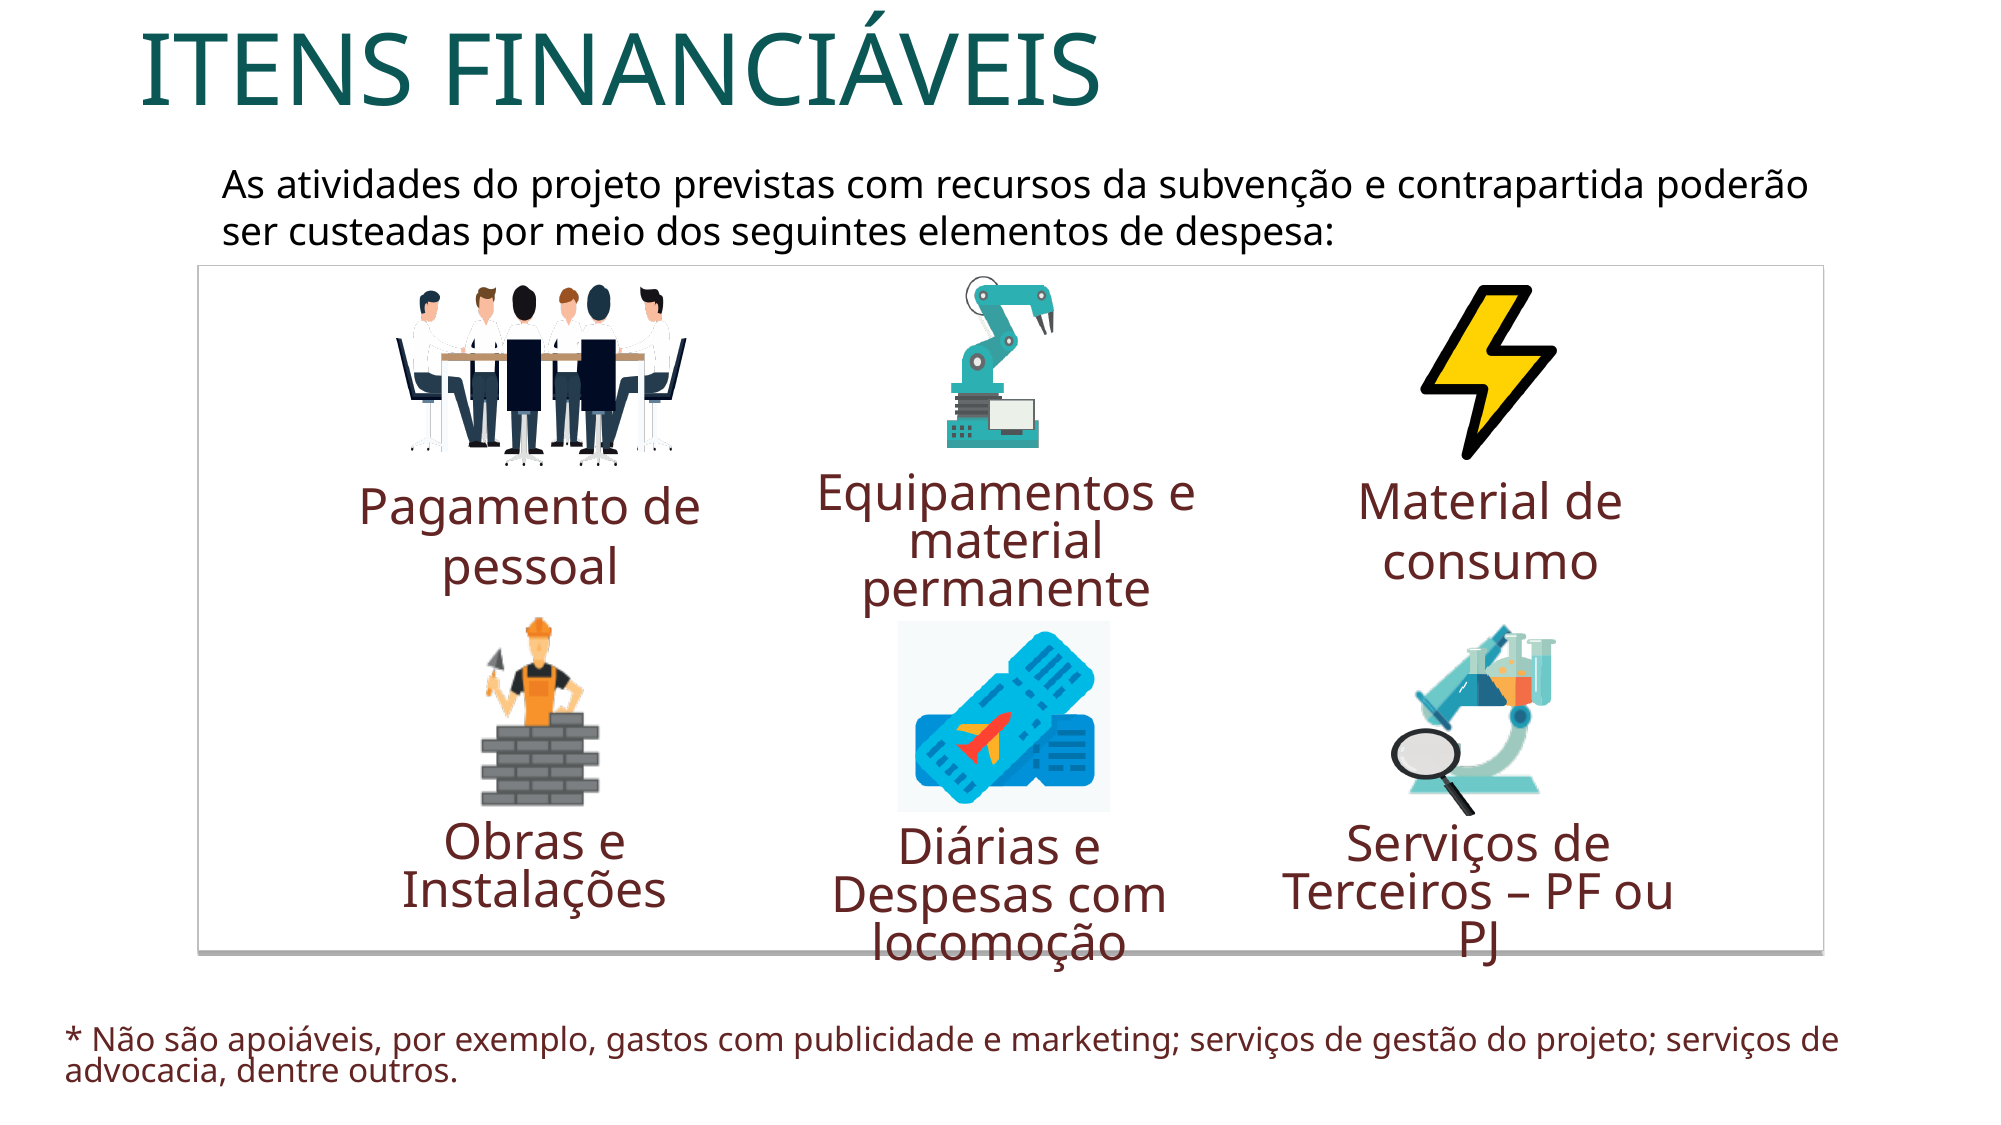

ITENS FINANCIÁVEIS
As atividades do projeto previstas com recursos da subvenção e contrapartida poderão ser custeadas por meio dos seguintes elementos de despesa:
Material de consumo
Equipamentos e material permanente
Pagamento de pessoal
Obras e Instalações
Serviços de Terceiros – PF ou PJ
Diárias e Despesas com locomoção
* Não são apoiáveis, por exemplo, gastos com publicidade e marketing; serviços de gestão do projeto; serviços de advocacia, dentre outros.